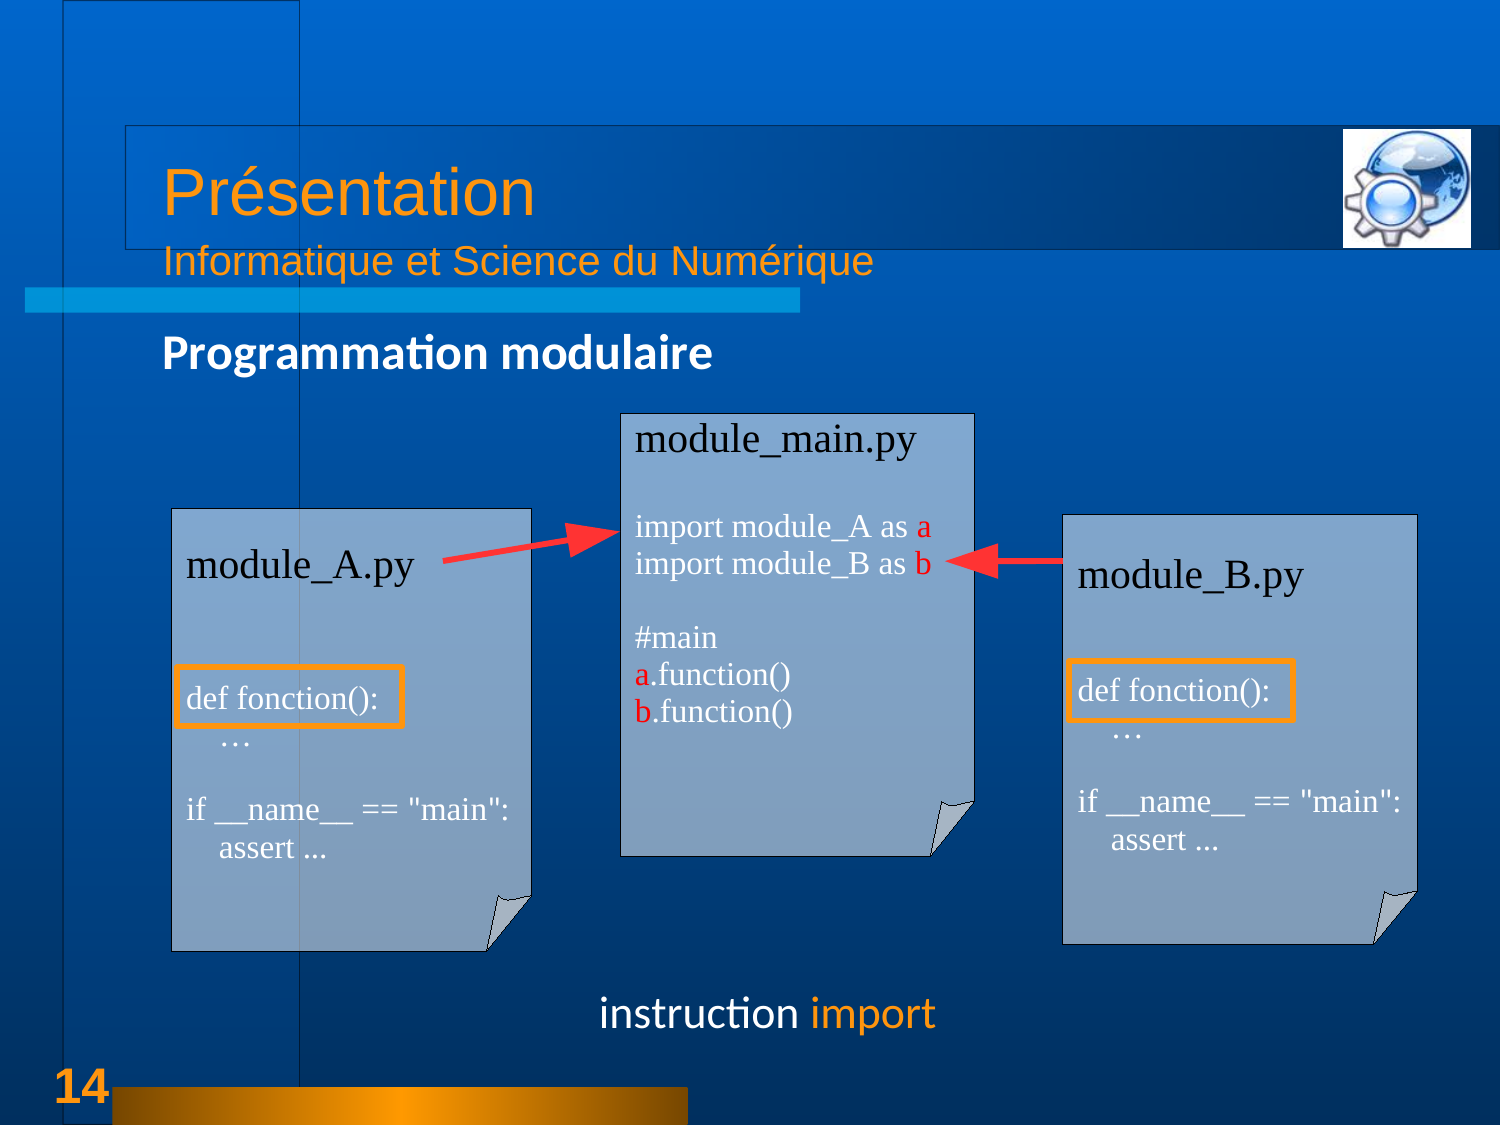

Programmation modulaire
module_main.py
import module_A as a
import module_B as b
#main
a.function()
b.function()
module_A.py
def fonction():
 …
if __name__ == "main":
 assert ...
module_B.py
def fonction():
 …
if __name__ == "main":
 assert ...
instruction import